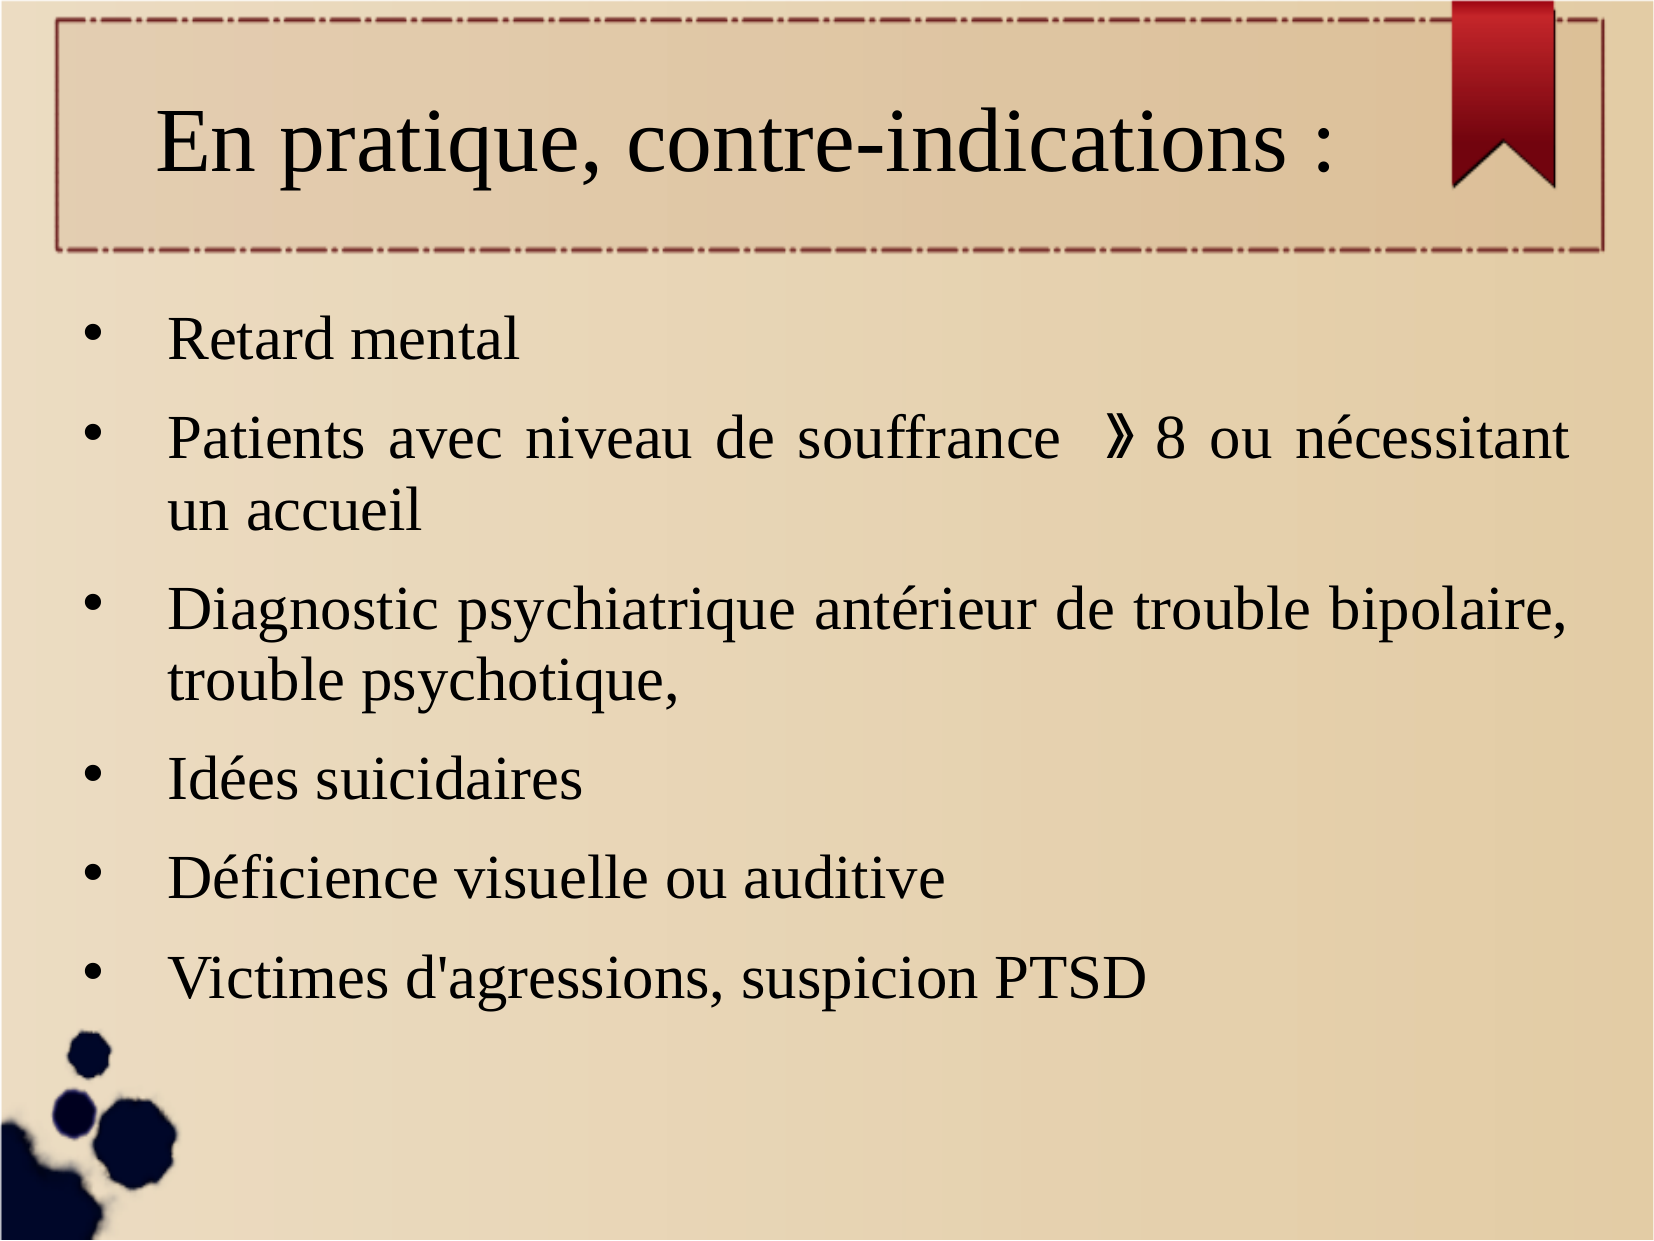

# En pratique, contre-indications :
Retard mental
Patients avec niveau de souffrance 》8 ou nécessitant un accueil
Diagnostic psychiatrique antérieur de trouble bipolaire, trouble psychotique,
Idées suicidaires
Déficience visuelle ou auditive
Victimes d'agressions, suspicion PTSD